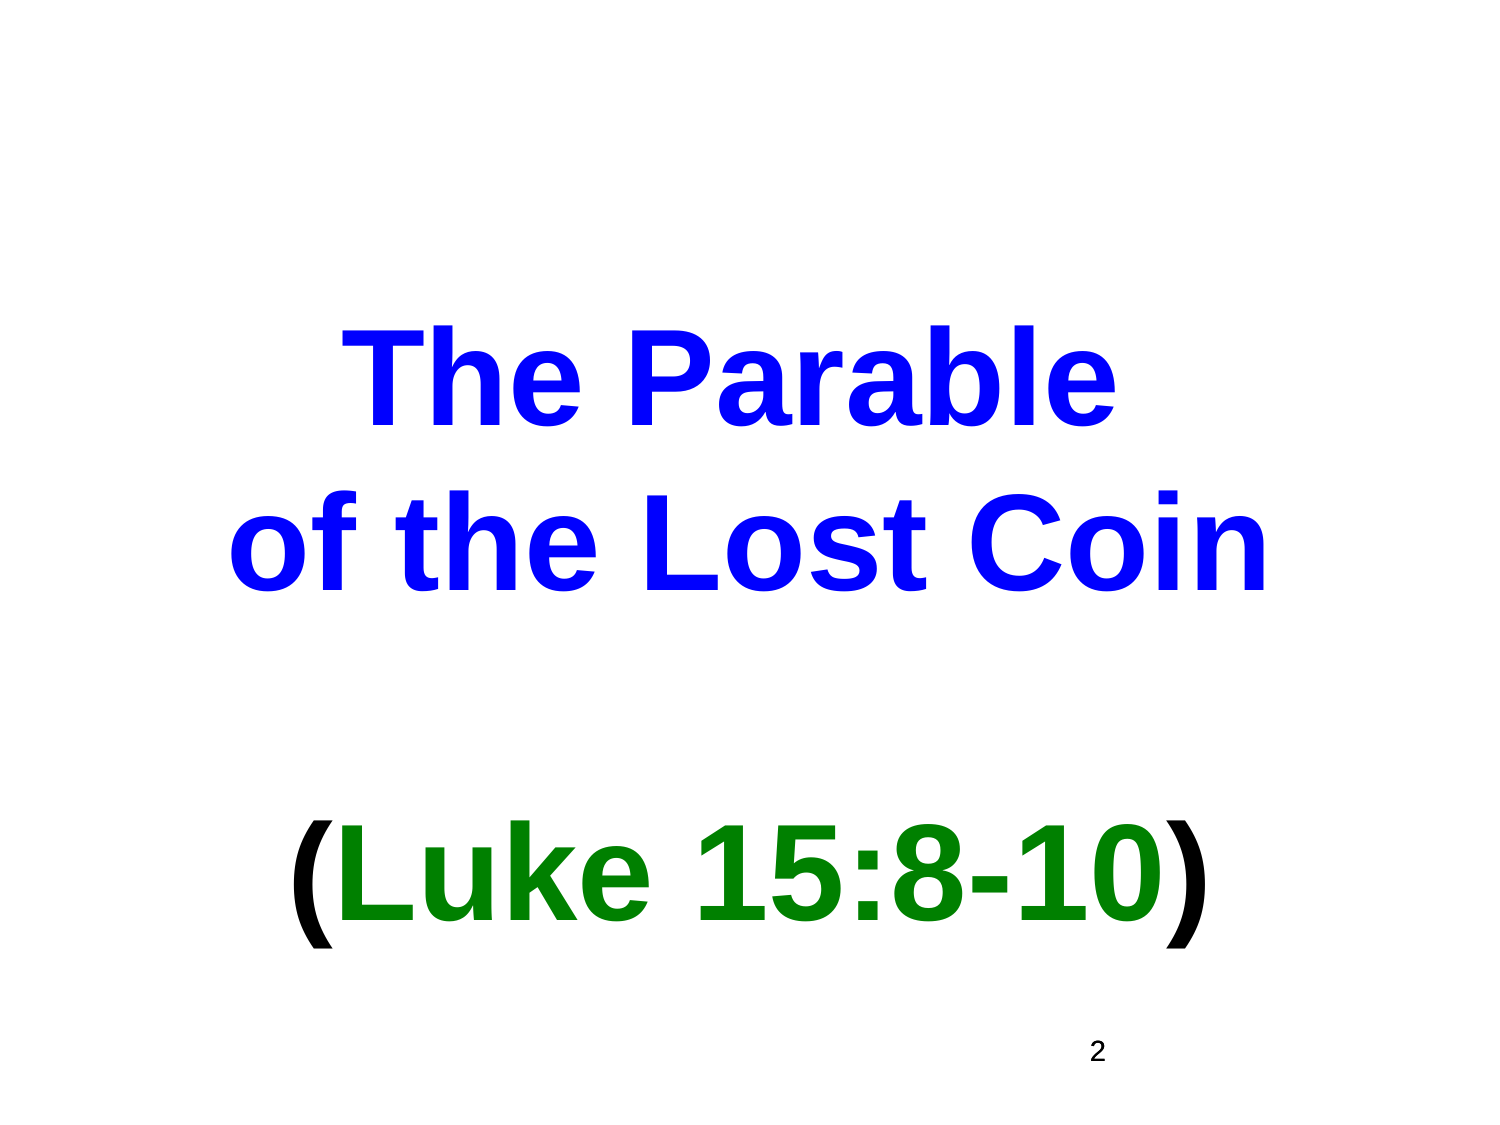

# The Parable of the Lost Coin (Luke 15:8-10)
2